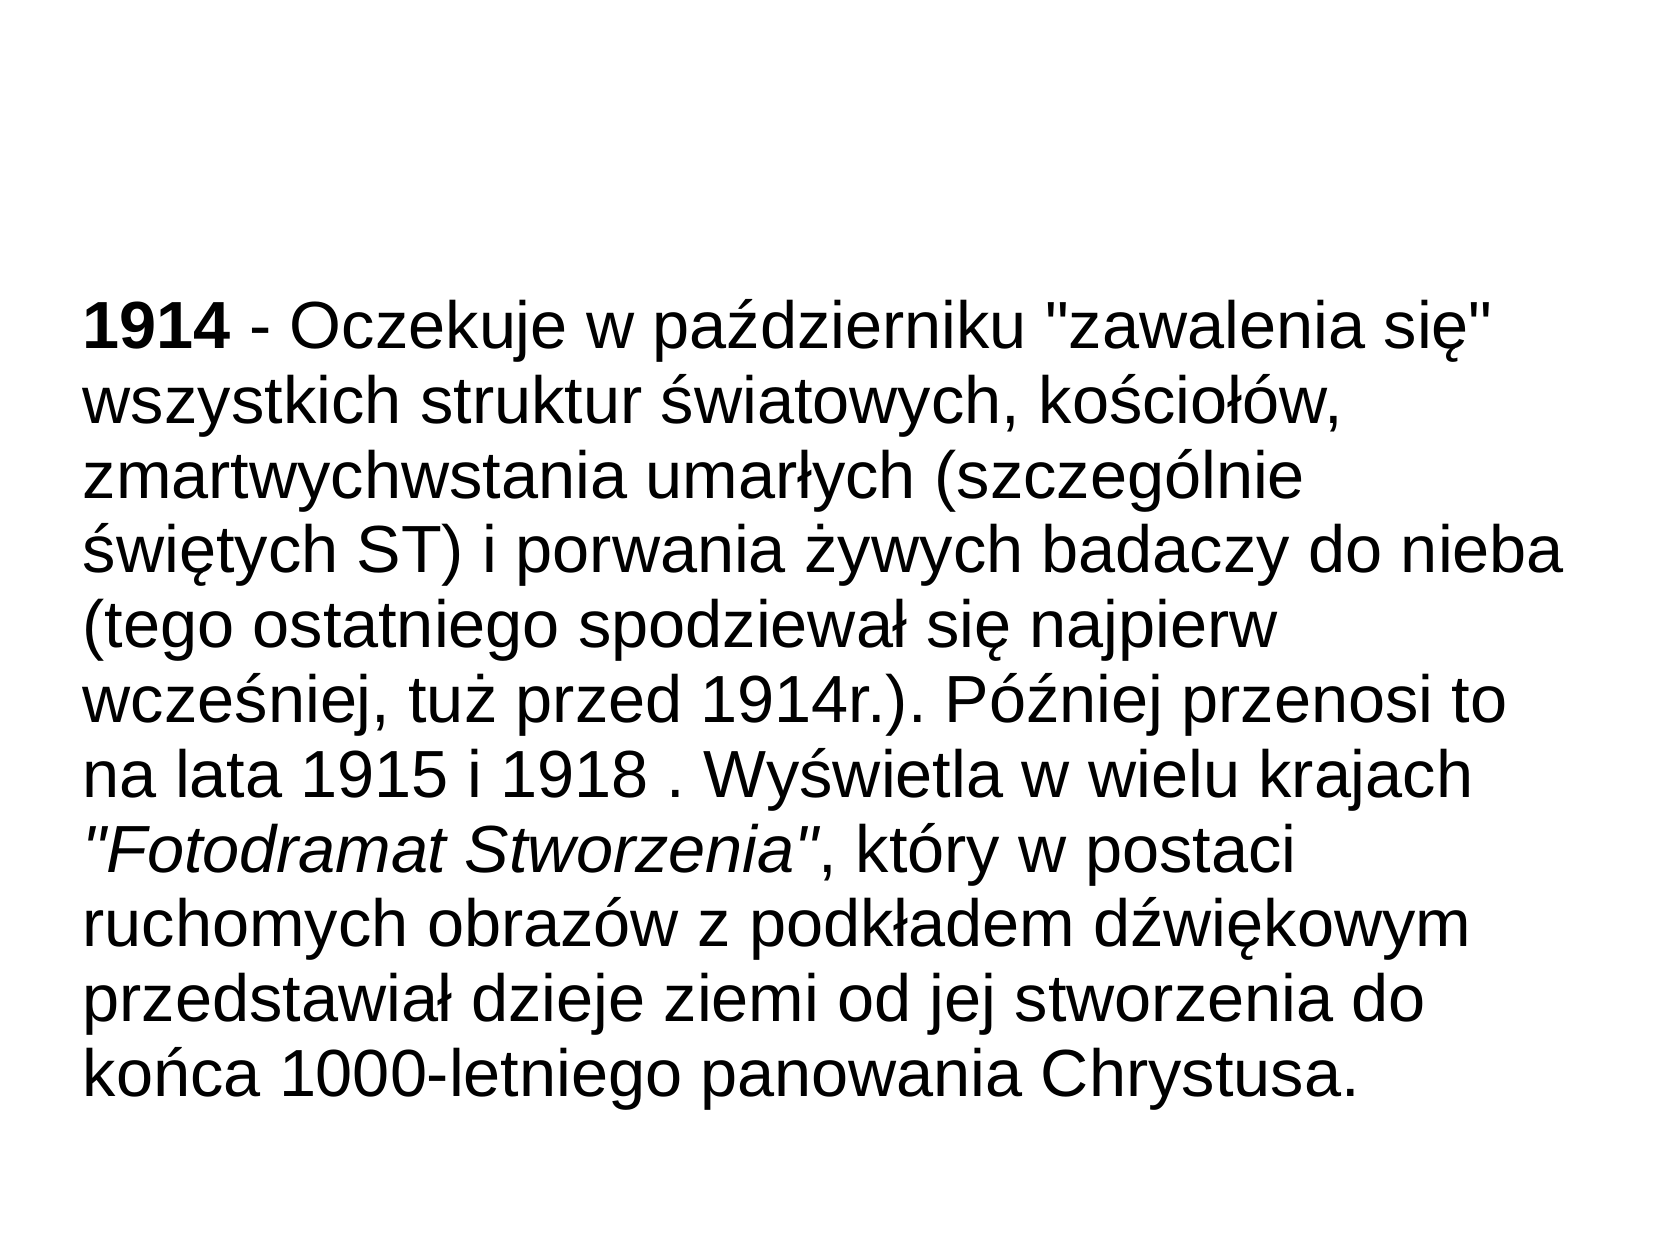

#
1914 - Oczekuje w październiku "zawalenia się" wszystkich struktur światowych, kościołów, zmartwychwstania umarłych (szczególnie świętych ST) i porwania żywych badaczy do nieba (tego ostatniego spodziewał się najpierw wcześniej, tuż przed 1914r.). Później przenosi to na lata 1915 i 1918 . Wyświetla w wielu krajach "Fotodramat Stworzenia", który w postaci ruchomych obrazów z podkładem dźwiękowym przedstawiał dzieje ziemi od jej stworzenia do końca 1000-letniego panowania Chrystusa.